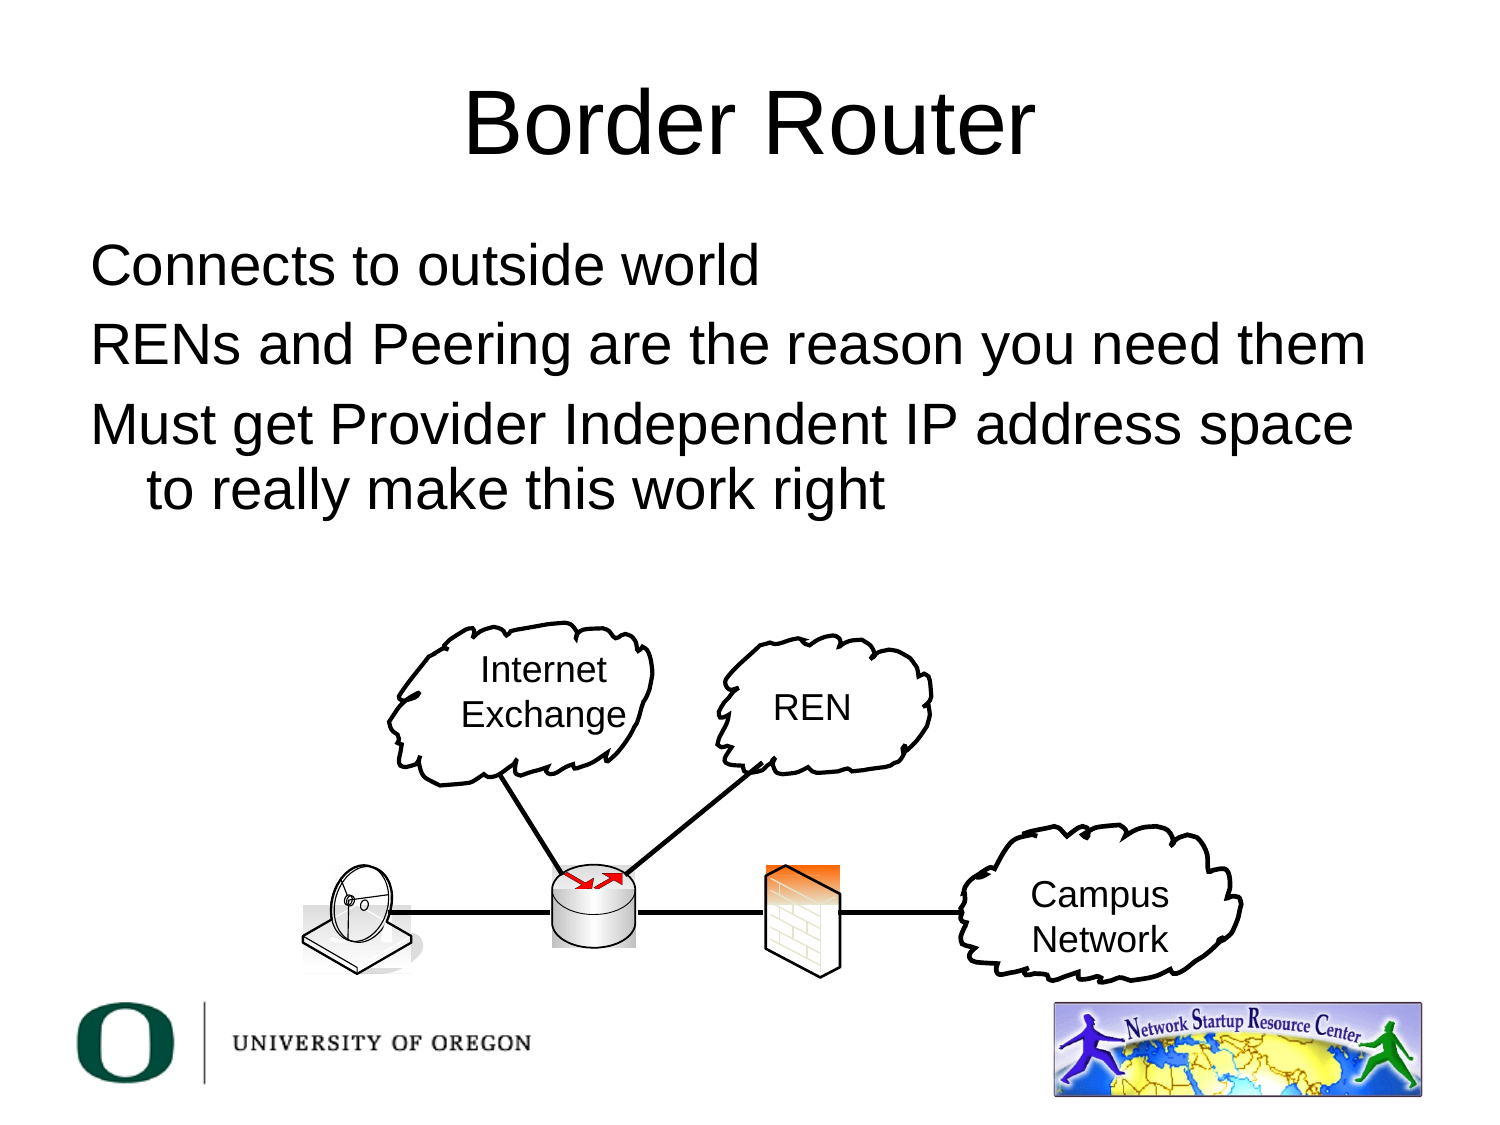

# Border Router
Connects to outside world
RENs and Peering are the reason you need them
Must get Provider Independent IP address space to really make this work right
Internet
Exchange
REN
Campus
Network